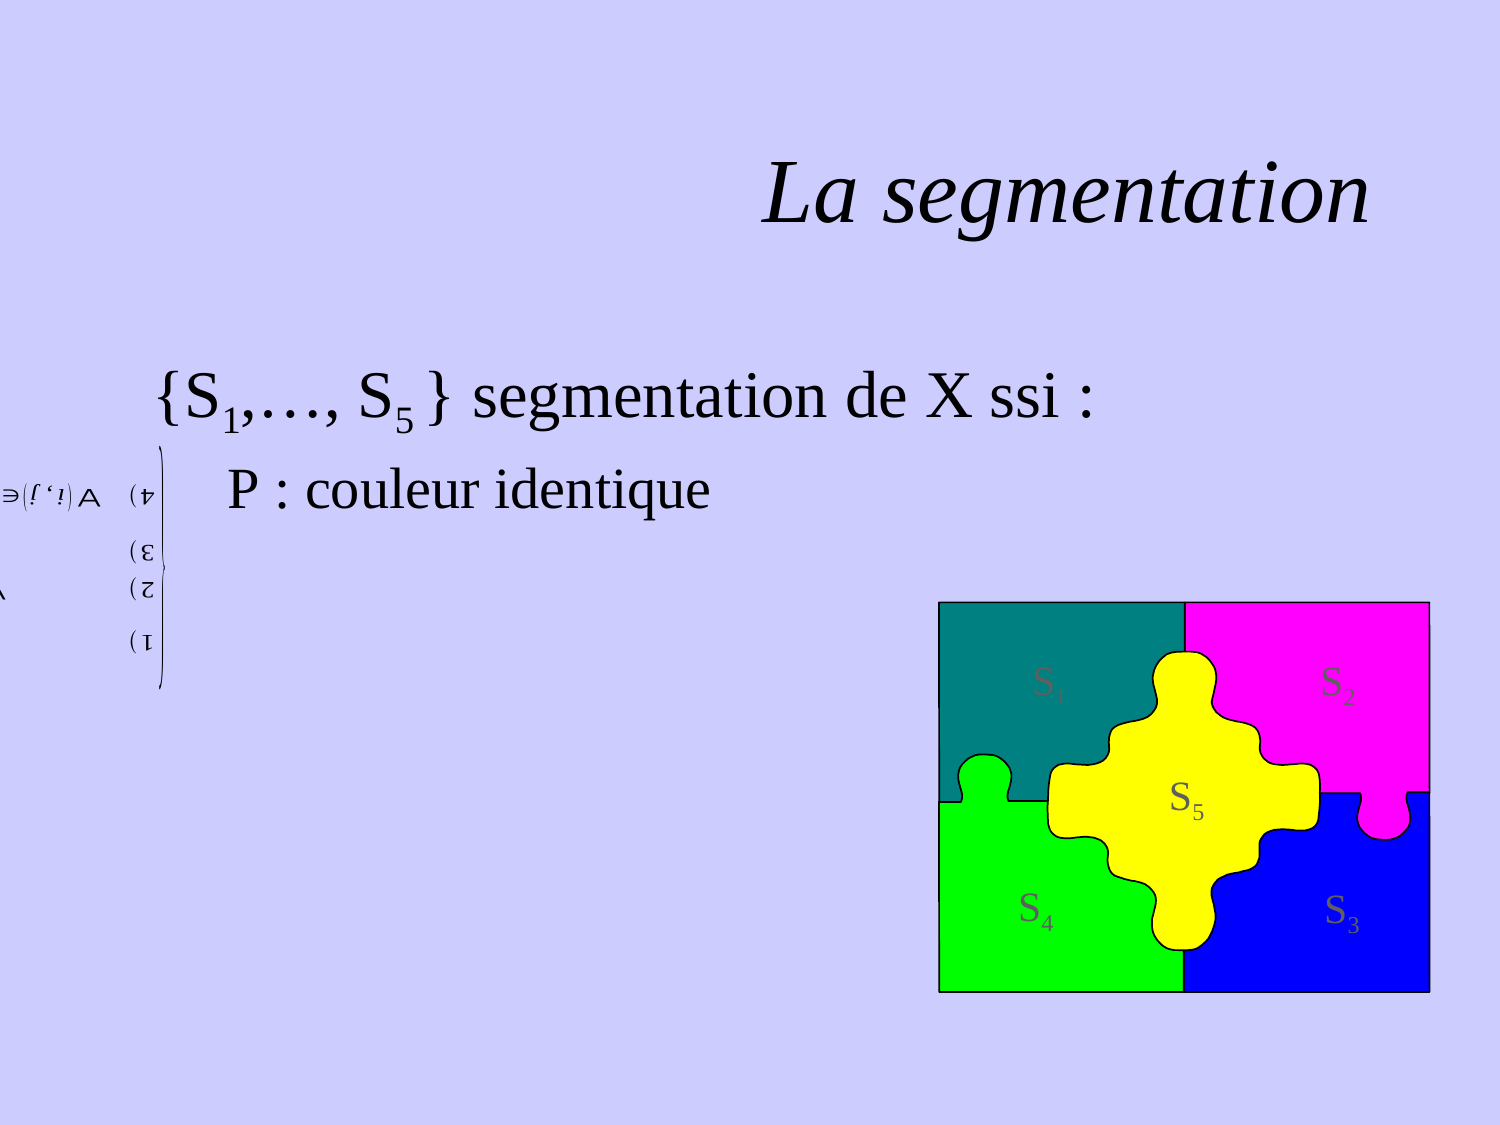

# La segmentation
{S1,…, S5 } segmentation de X ssi :
P : couleur identique
S1
S2
S5
S4
S3